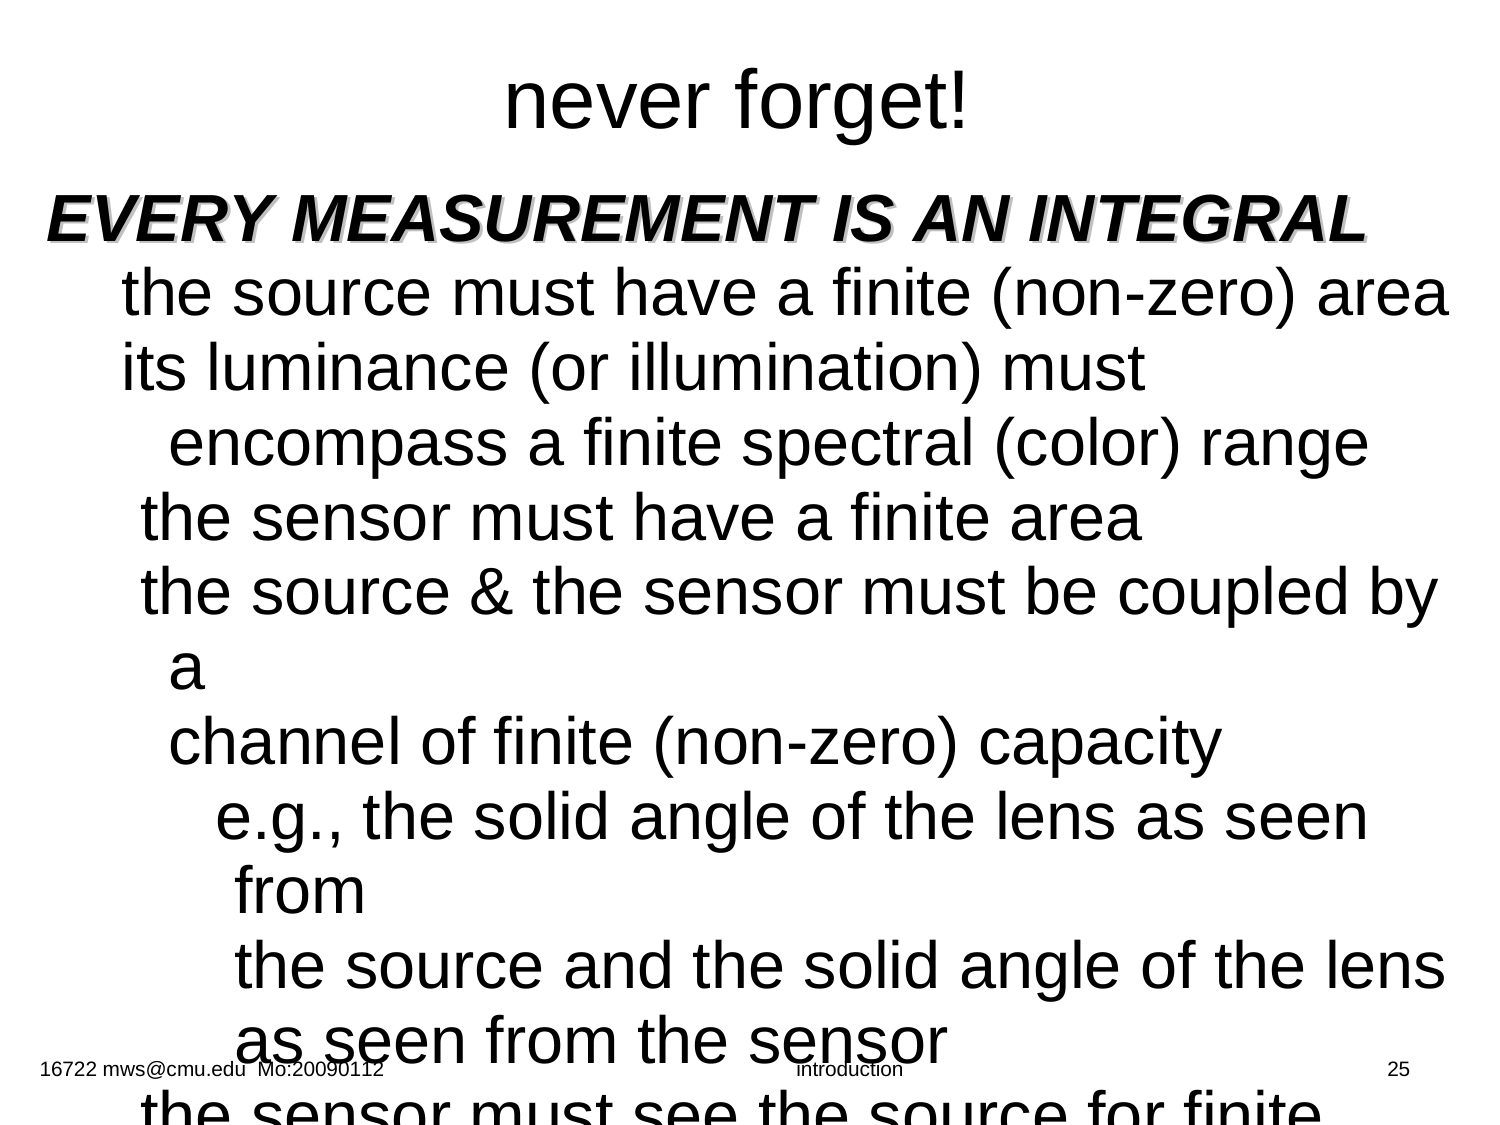

# never forget!
EVERY MEASUREMENT IS AN INTEGRAL
the source must have a finite (non-zero) area
its luminance (or illumination) must encompass a finite spectral (color) range
 the sensor must have a finite area
 the source & the sensor must be coupled by a
channel of finite (non-zero) capacity
 e.g., the solid angle of the lens as seen from
the source and the solid angle of the lens
as seen from the sensor
 the sensor must see the source for finite time
 the signal is the integral over these ranges
16722 mws@cmu.edu Mo:20090112
introduction
25